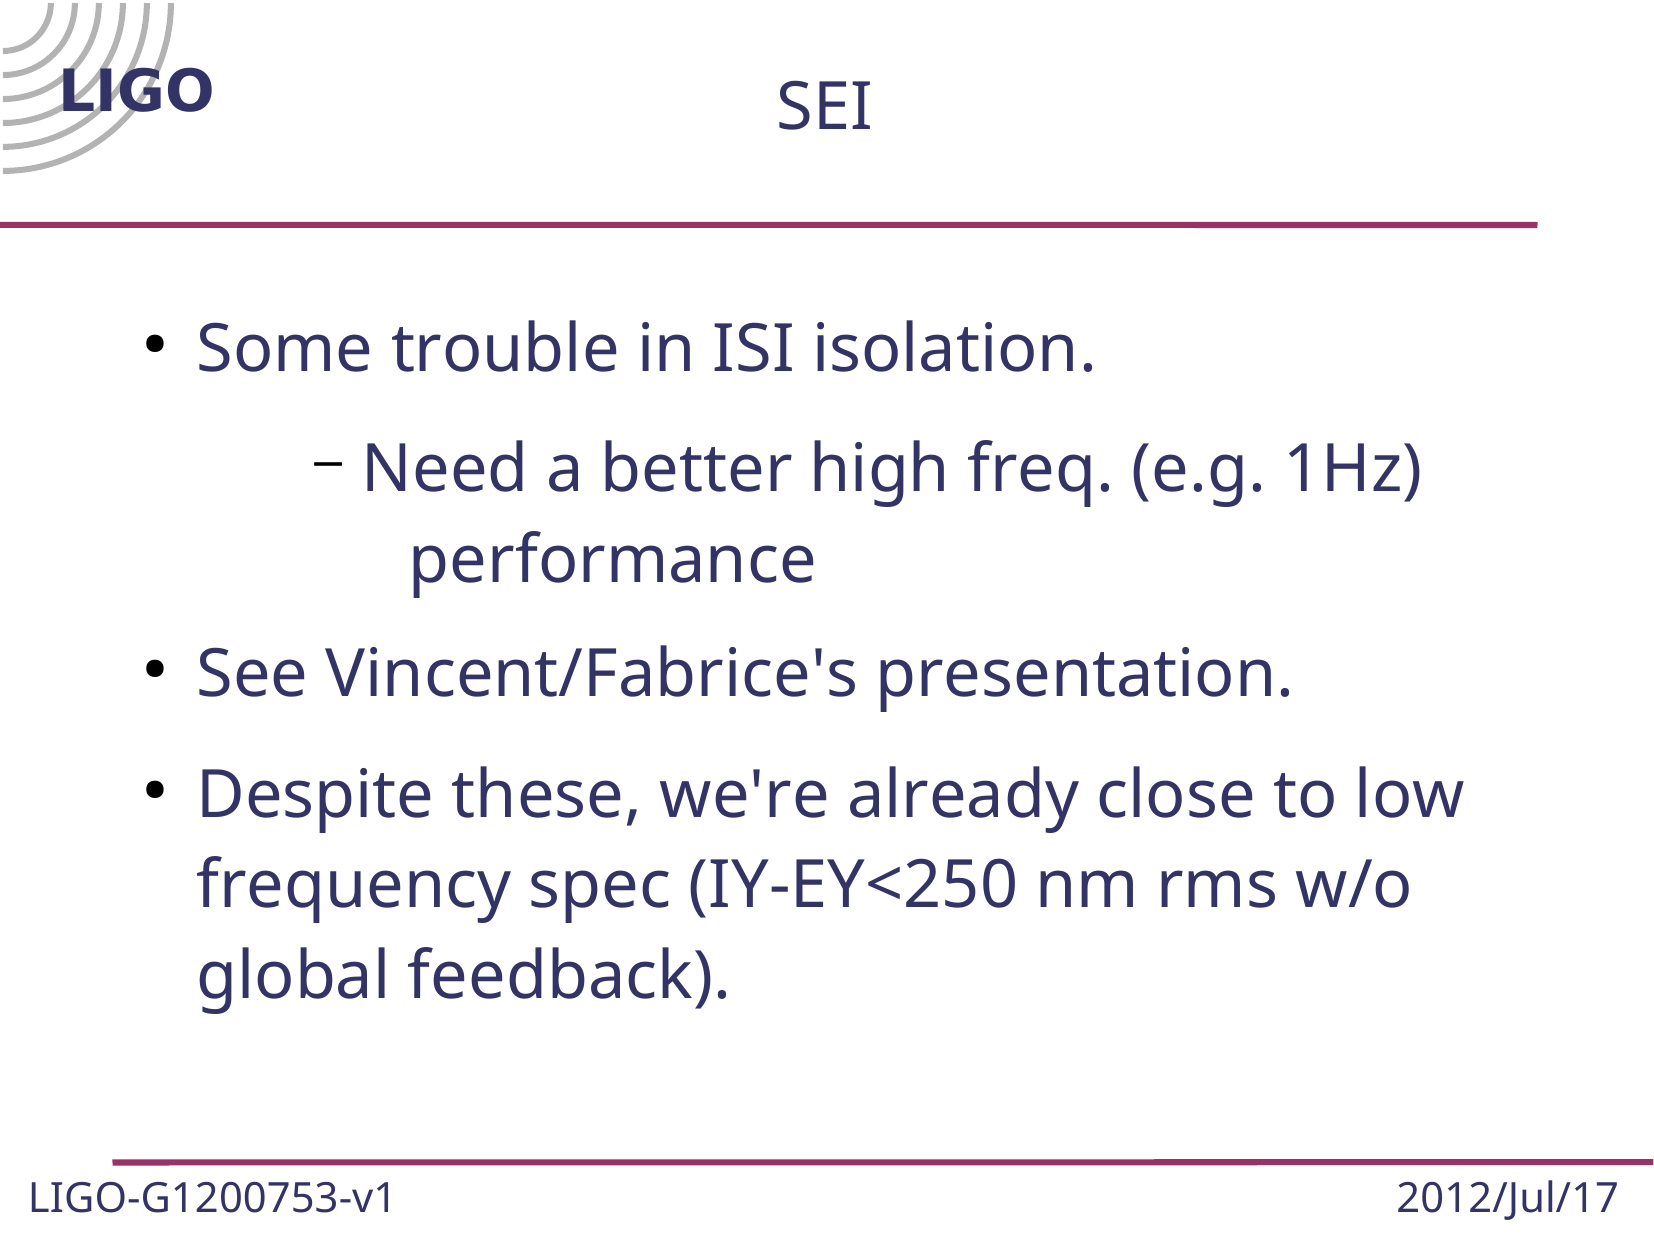

# SEI
Some trouble in ISI isolation.
Need a better high freq. (e.g. 1Hz) performance
See Vincent/Fabrice's presentation.
Despite these, we're already close to low frequency spec (IY-EY<250 nm rms w/o global feedback).